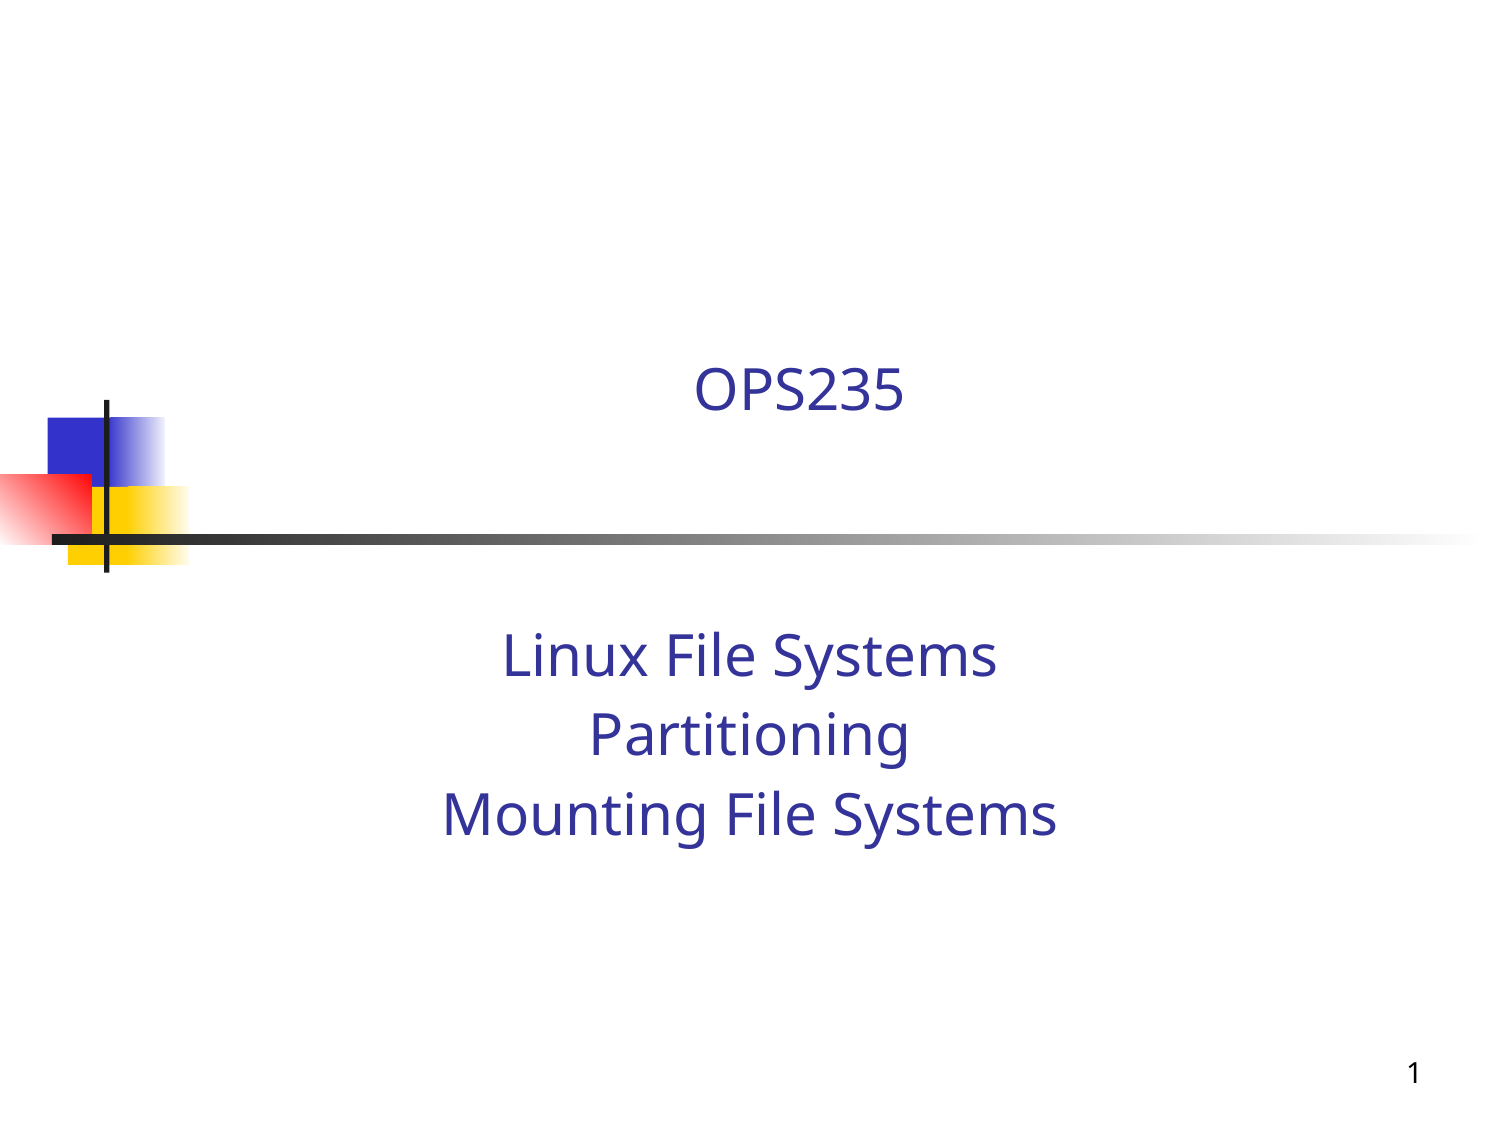

Linux File Systems
Partitioning
Mounting File Systems
# OPS235
1